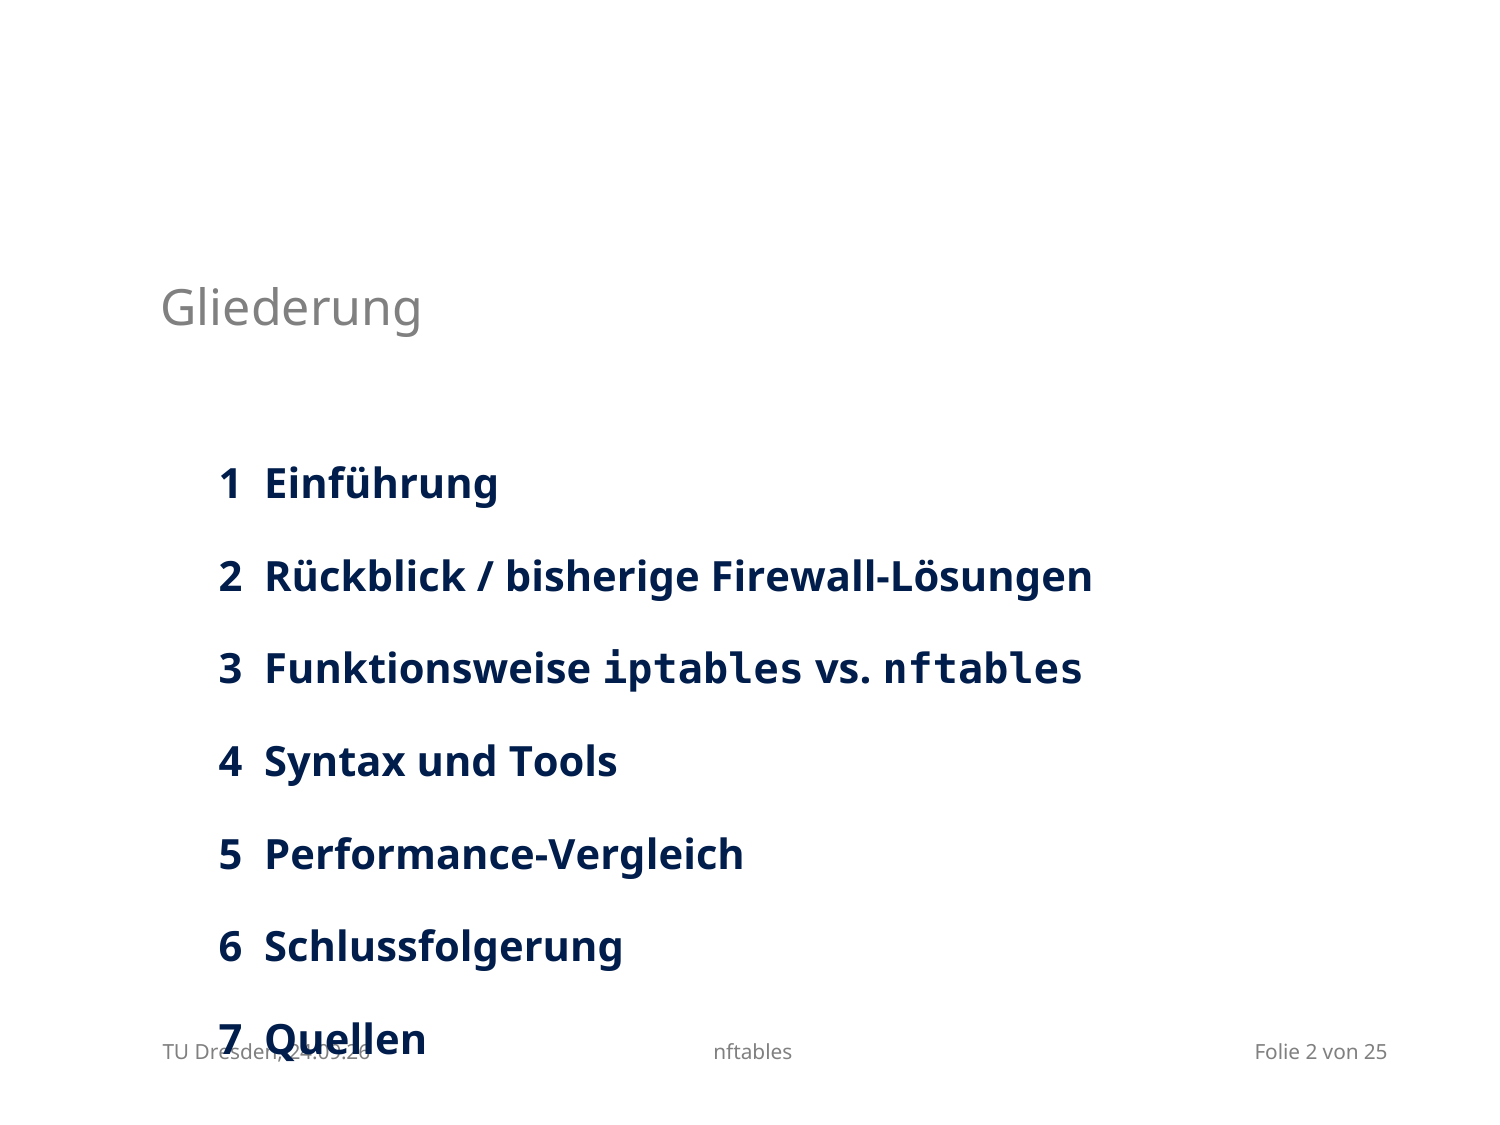

# Gliederung
Einführung
Rückblick / bisherige Firewall-Lösungen
Funktionsweise iptables vs. nftables
Syntax und Tools
Performance-Vergleich
Schlussfolgerung
Quellen
2